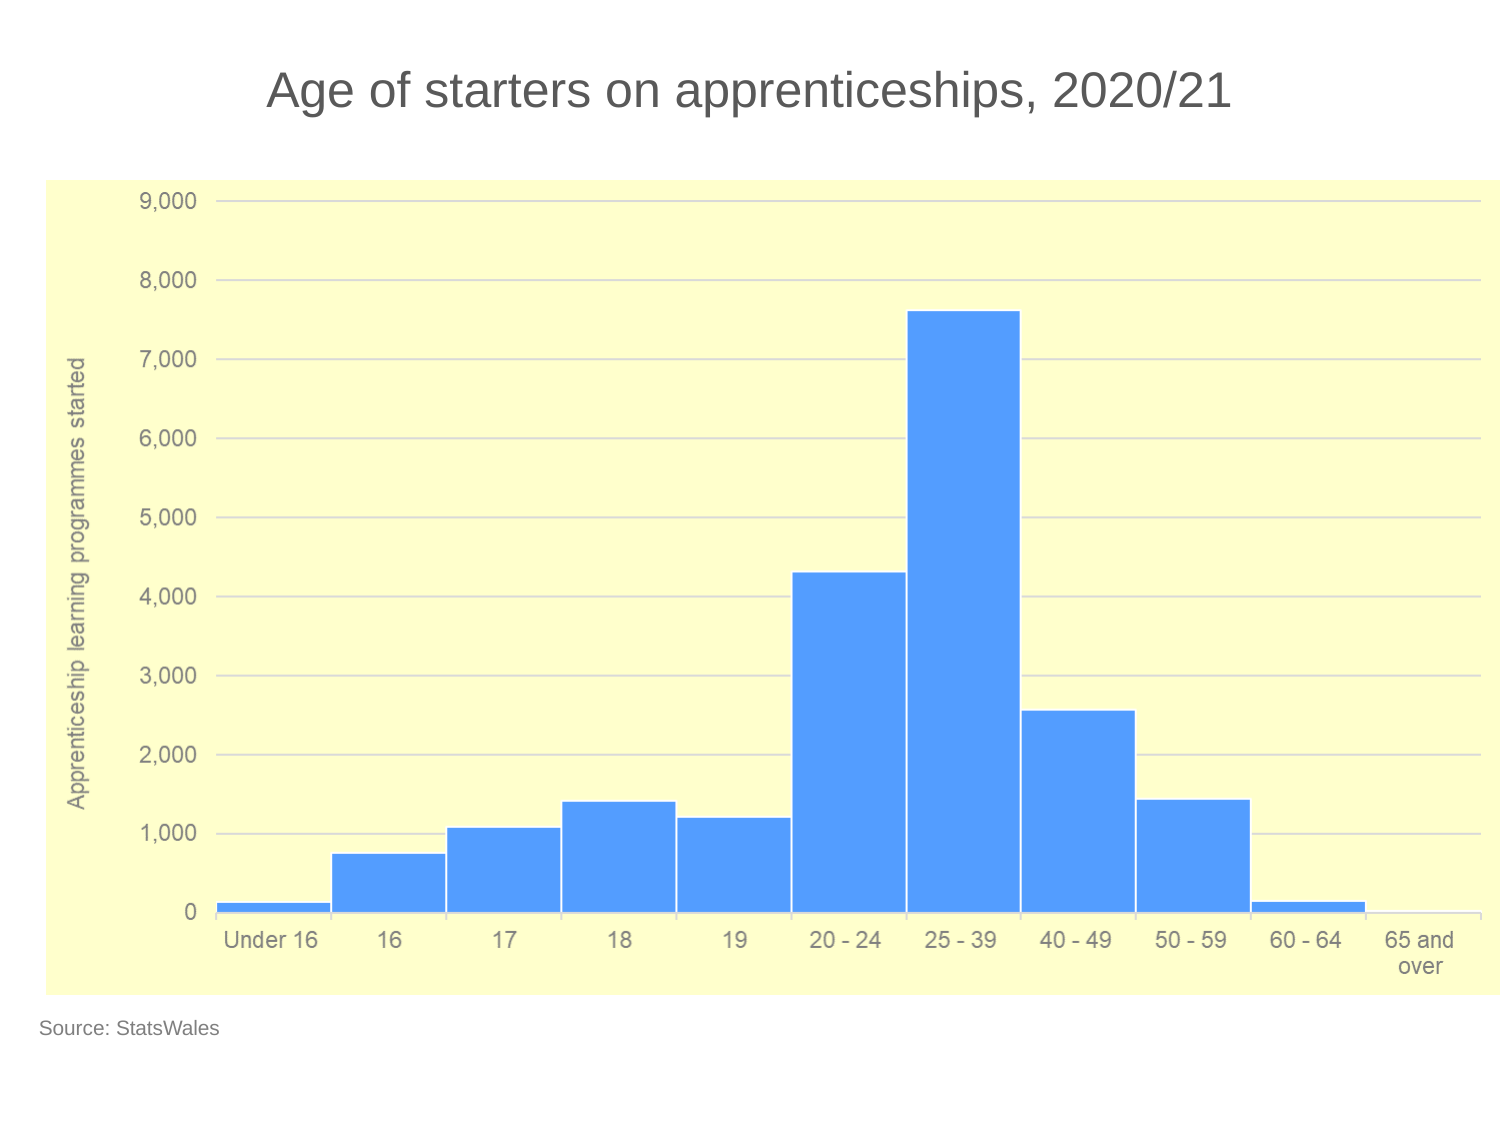

# Age of starters on apprenticeships, 2020/21
Source: StatsWales